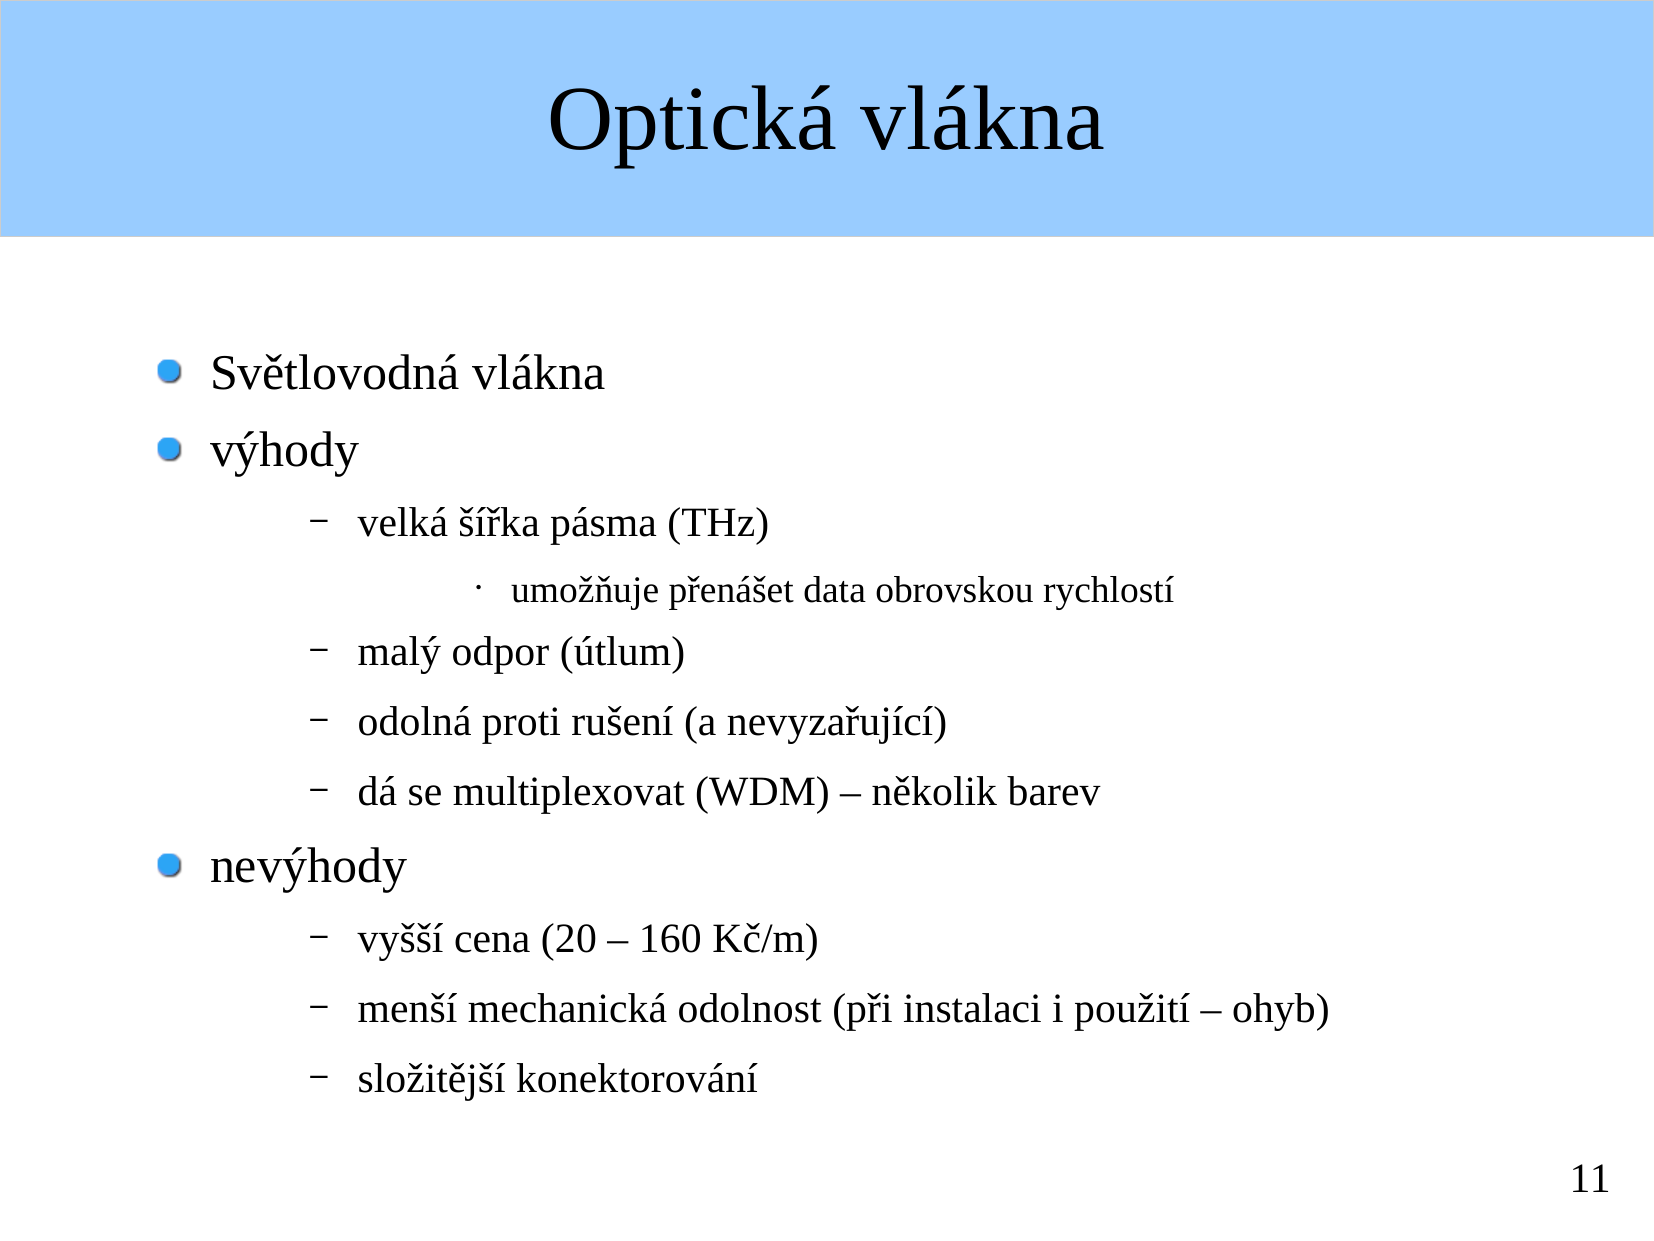

# Optická vlákna
Světlovodná vlákna
výhody
velká šířka pásma (THz)
umožňuje přenášet data obrovskou rychlostí
malý odpor (útlum)
odolná proti rušení (a nevyzařující)
dá se multiplexovat (WDM) – několik barev
nevýhody
vyšší cena (20 – 160 Kč/m)
menší mechanická odolnost (při instalaci i použití – ohyb)
složitější konektorování